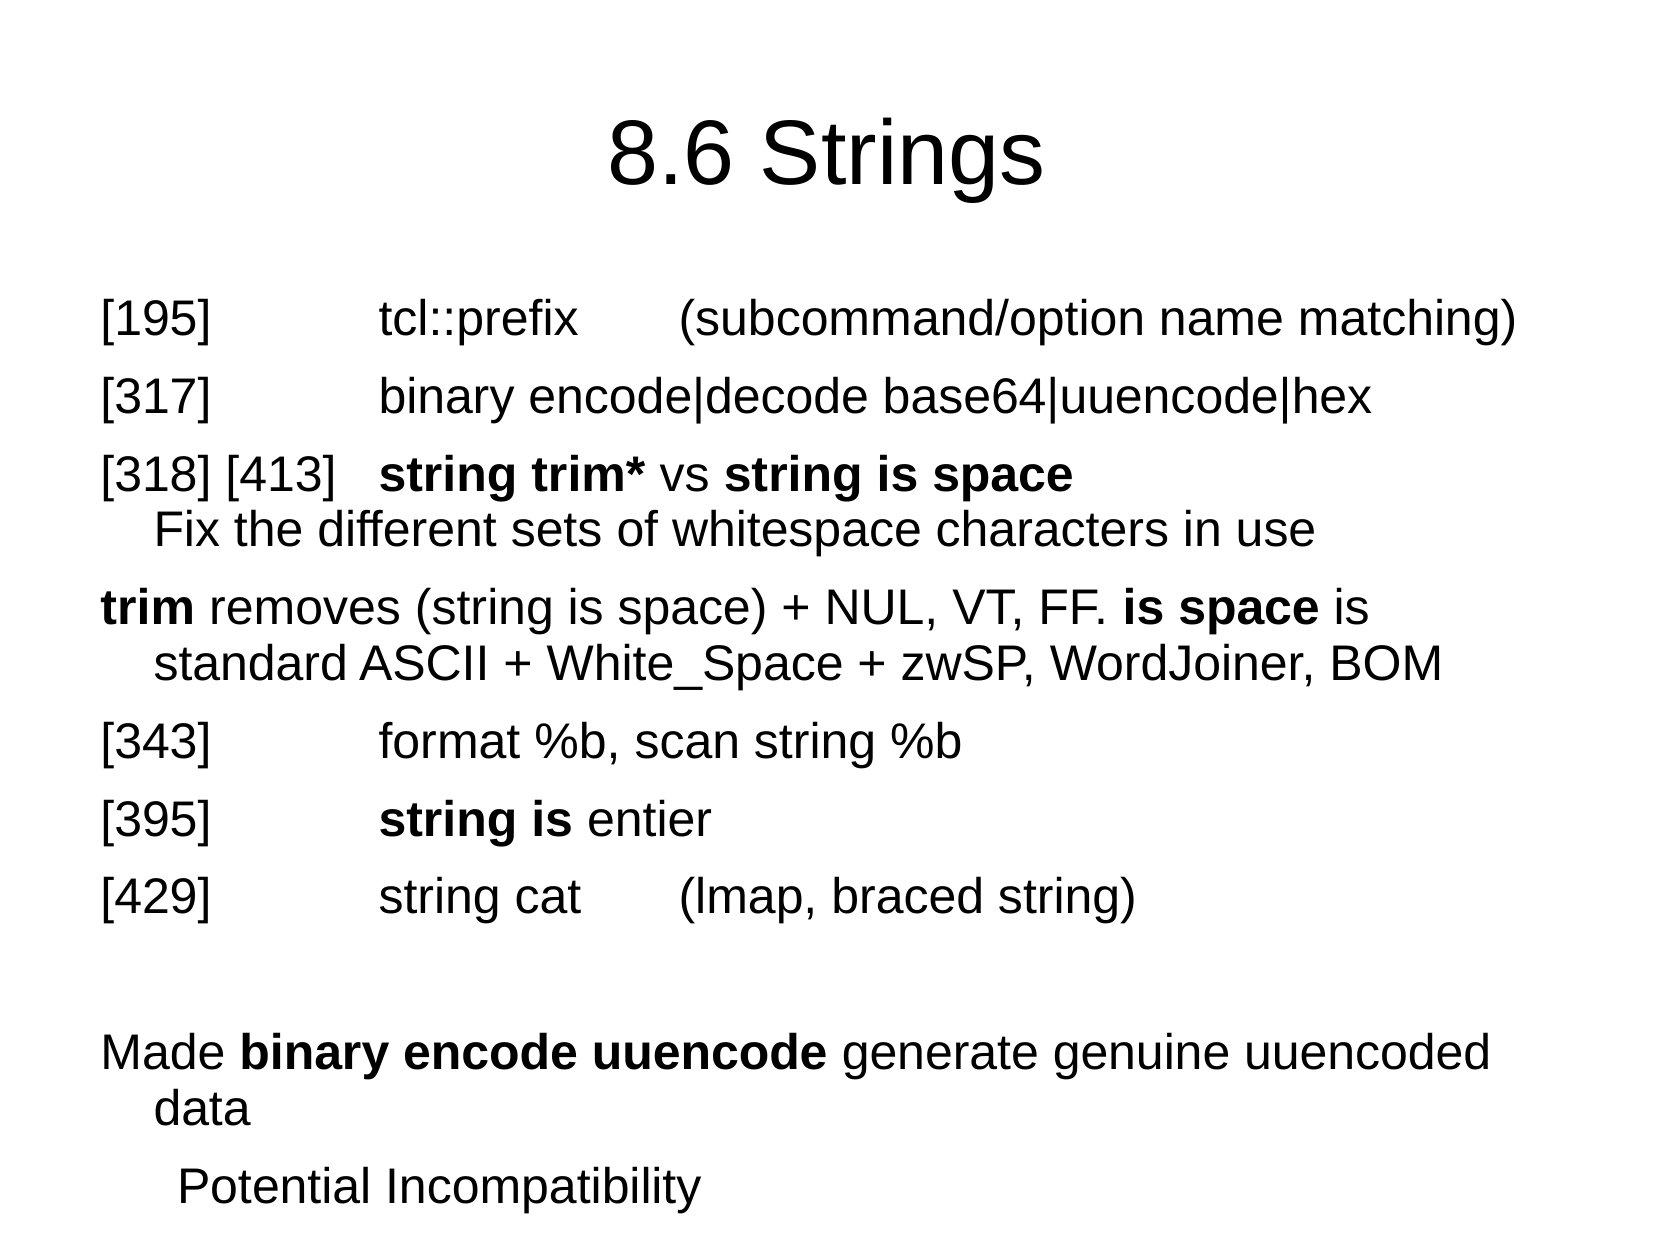

# 8.6 Strings
[195]			tcl::prefix		(subcommand/option name matching)
[317]			binary encode|decode base64|uuencode|hex
[318] [413]	string trim* vs string is space
Fix the different sets of whitespace characters in use
trim removes (string is space) + NUL, VT, FF. is space is standard ASCII + White_Space + zwSP, WordJoiner, BOM
[343]			format %b, scan string %b
[395]			string is entier
[429]			string cat		(lmap, braced string)
Made binary encode uuencode generate genuine uuencoded data
Potential Incompatibility